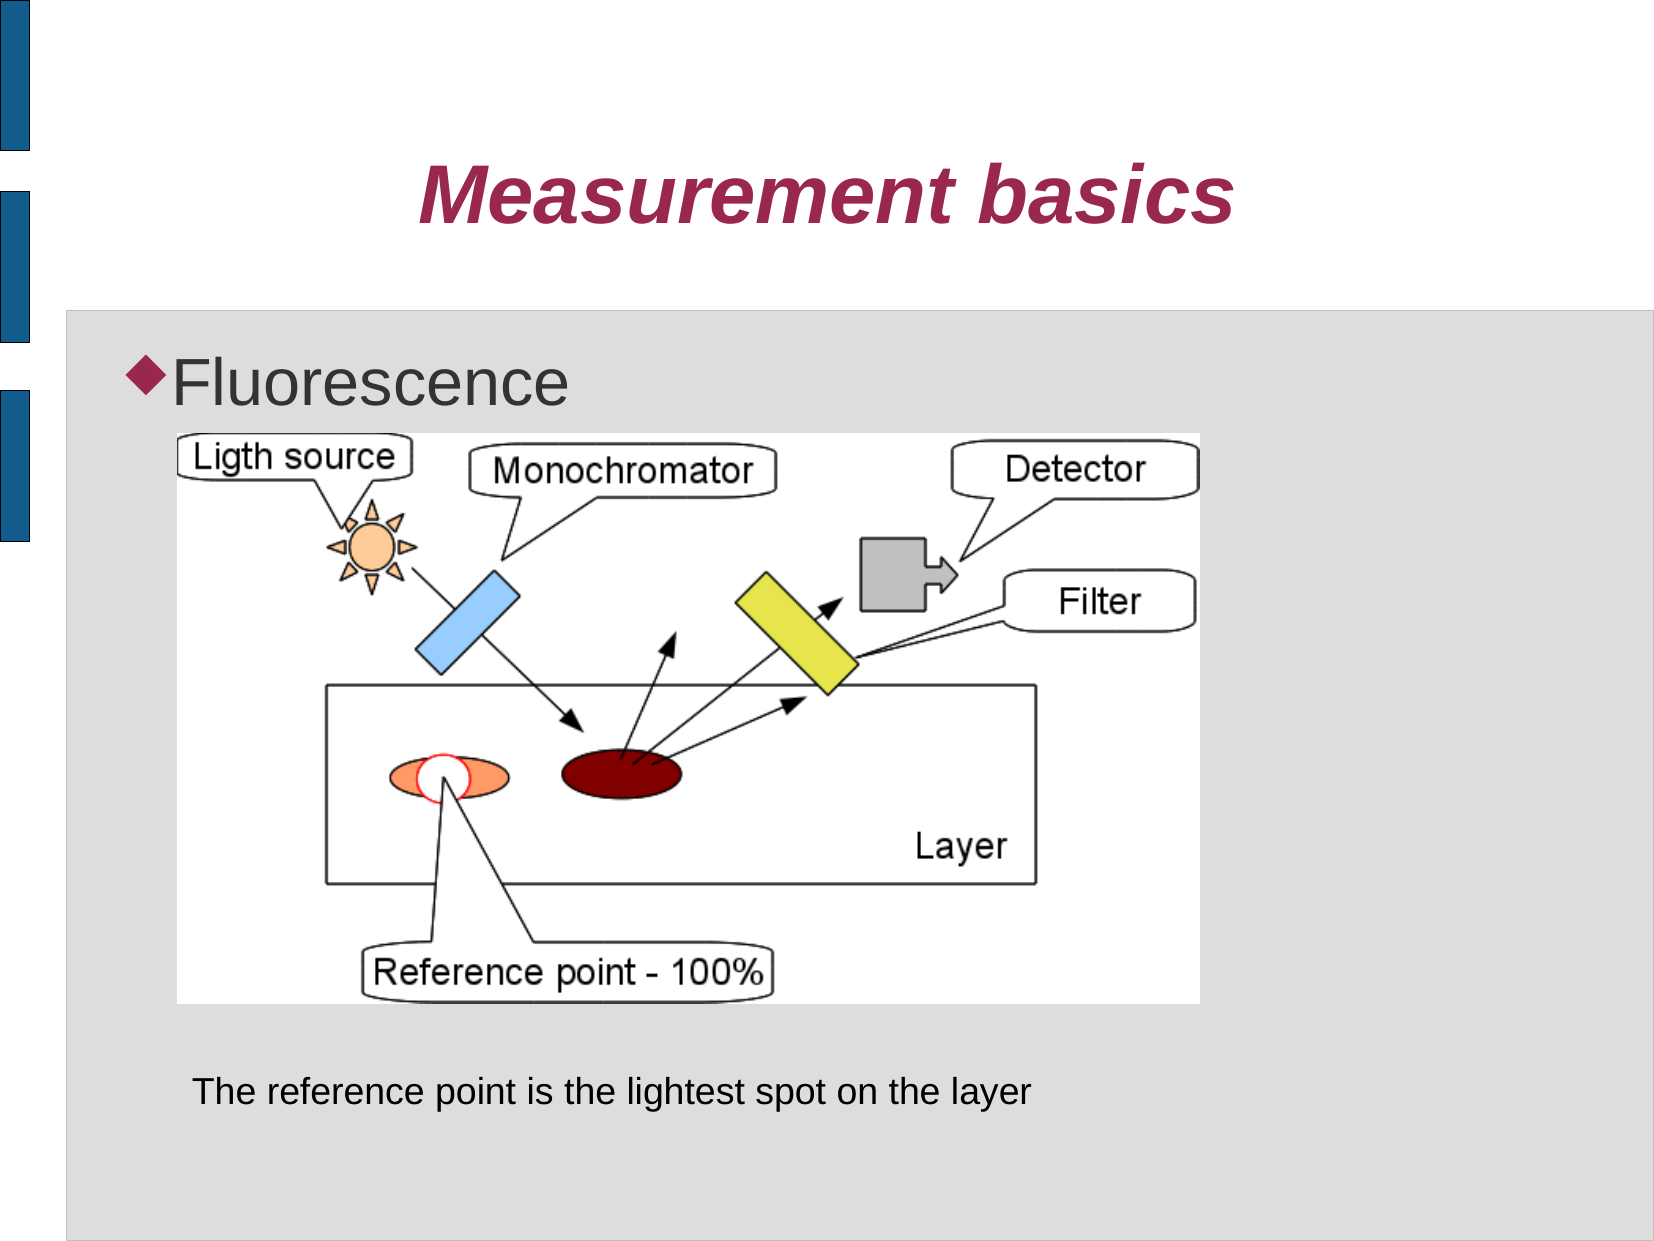

# Measurement basics
Fluorescence
The reference point is the lightest spot on the layer